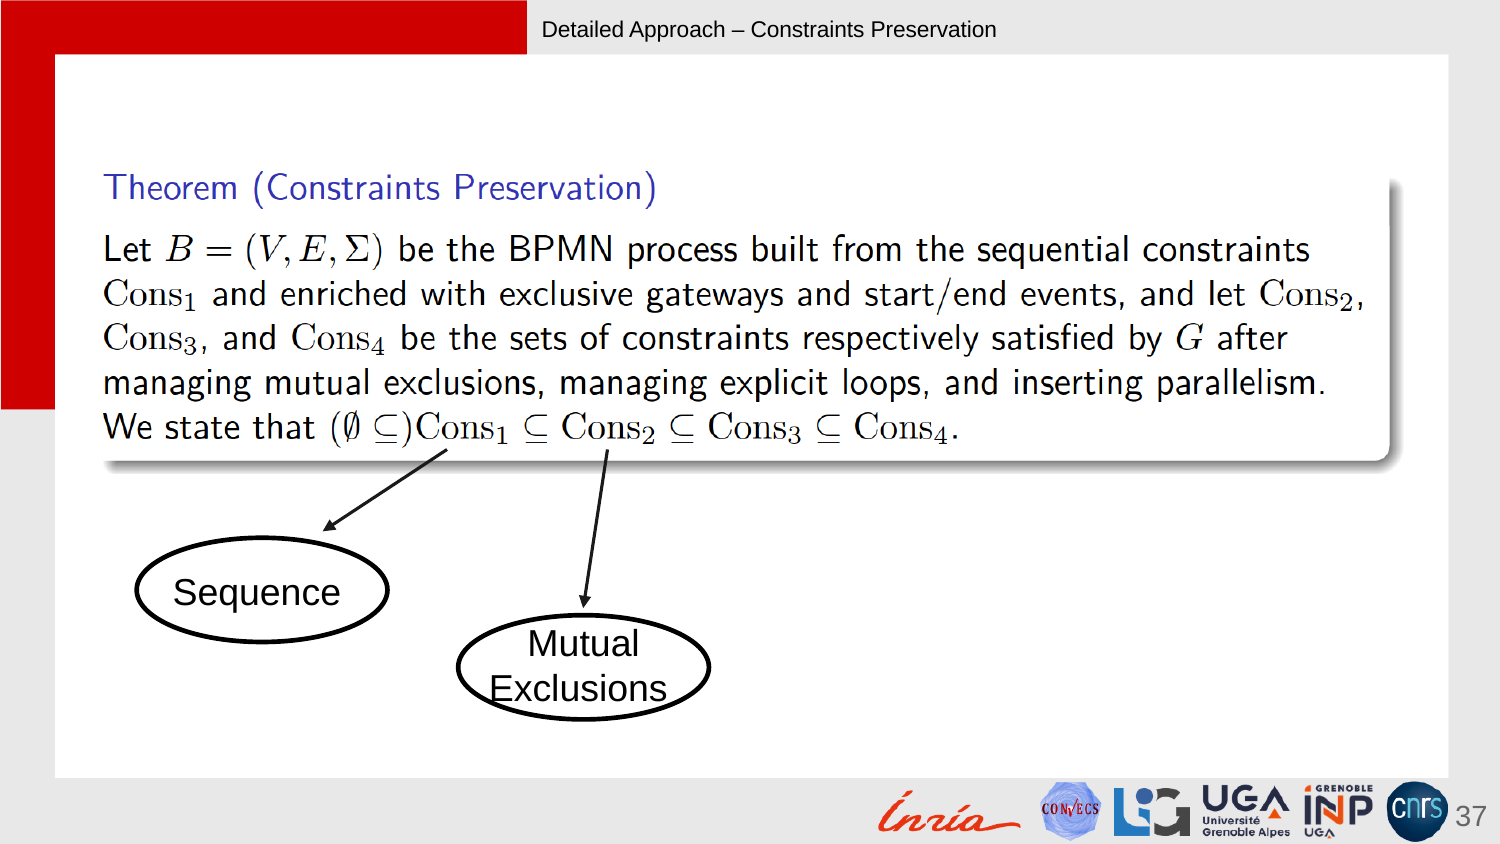

# Detailed Approach – Constraints Preservation
Sequence
Mutual Exclusions
37